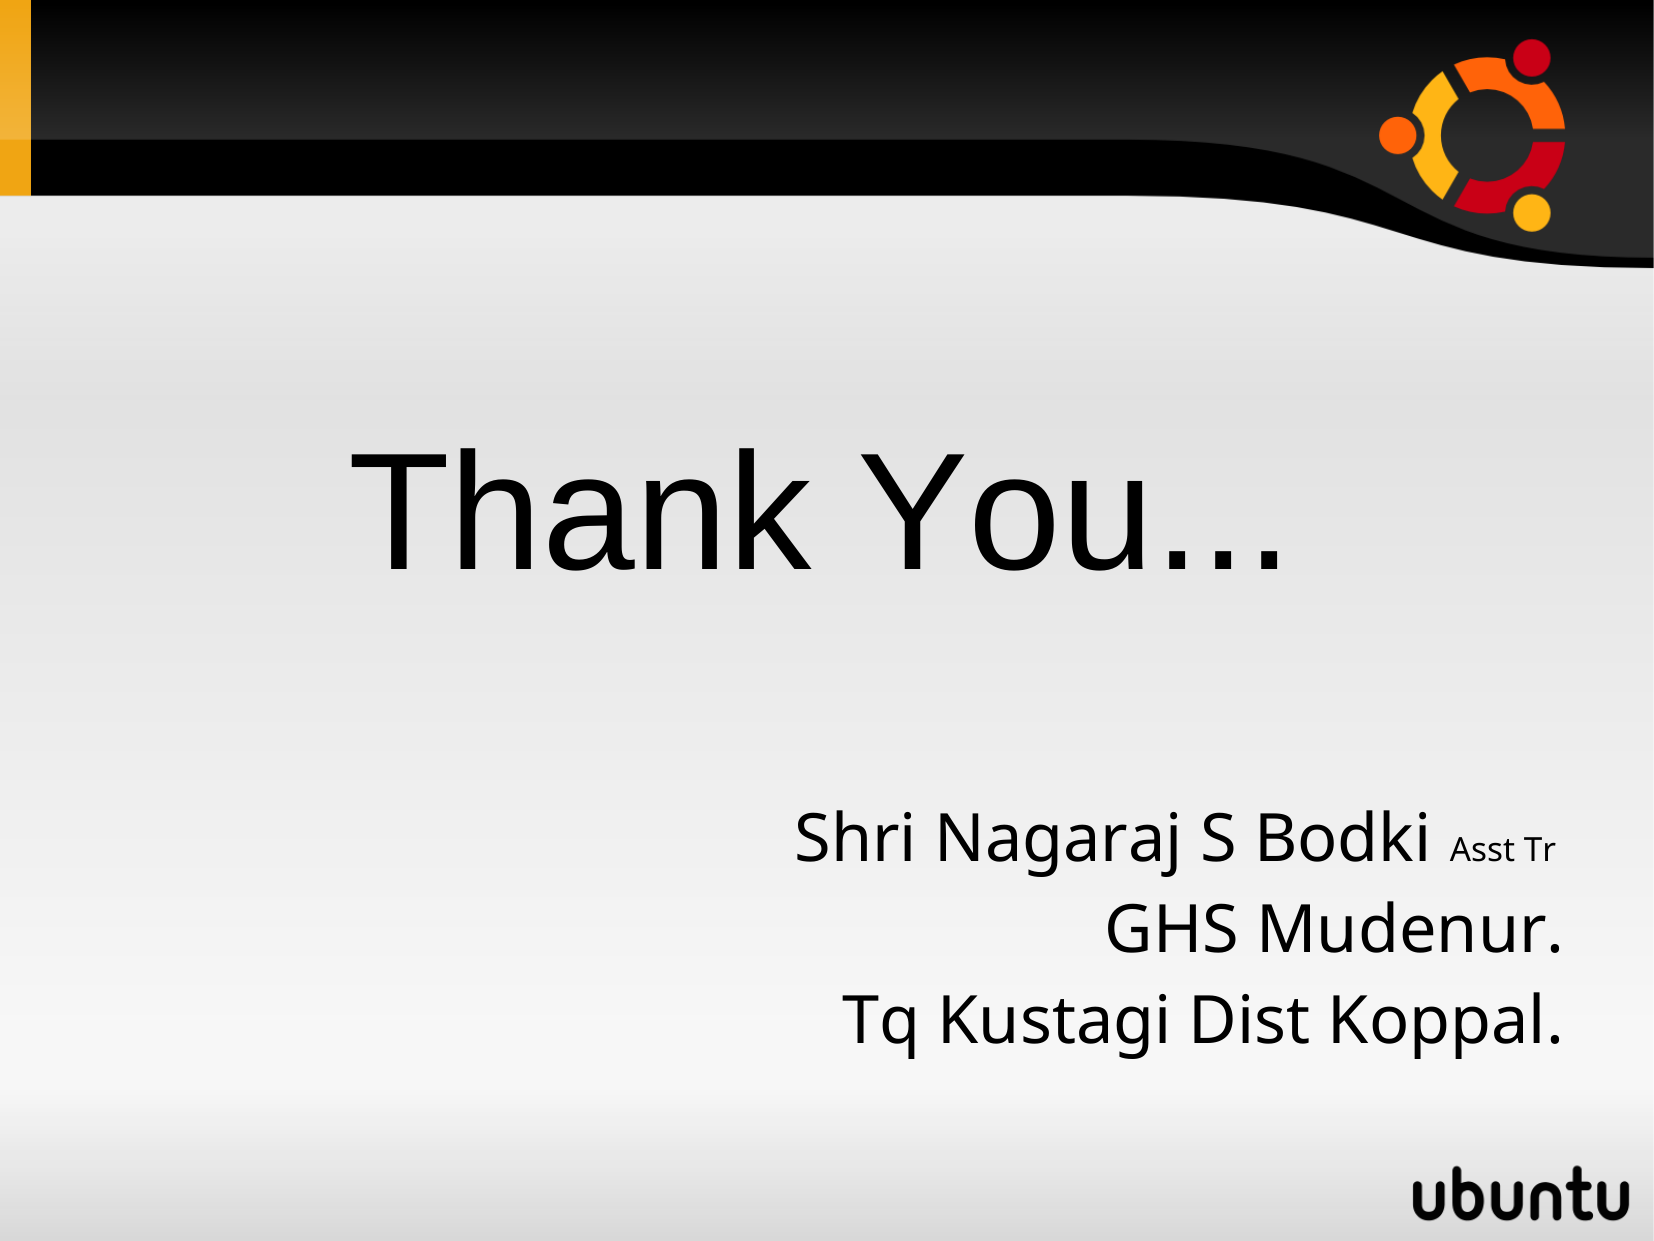

# Thank You...
Shri Nagaraj S Bodki Asst Tr
GHS Mudenur.
Tq Kustagi Dist Koppal.